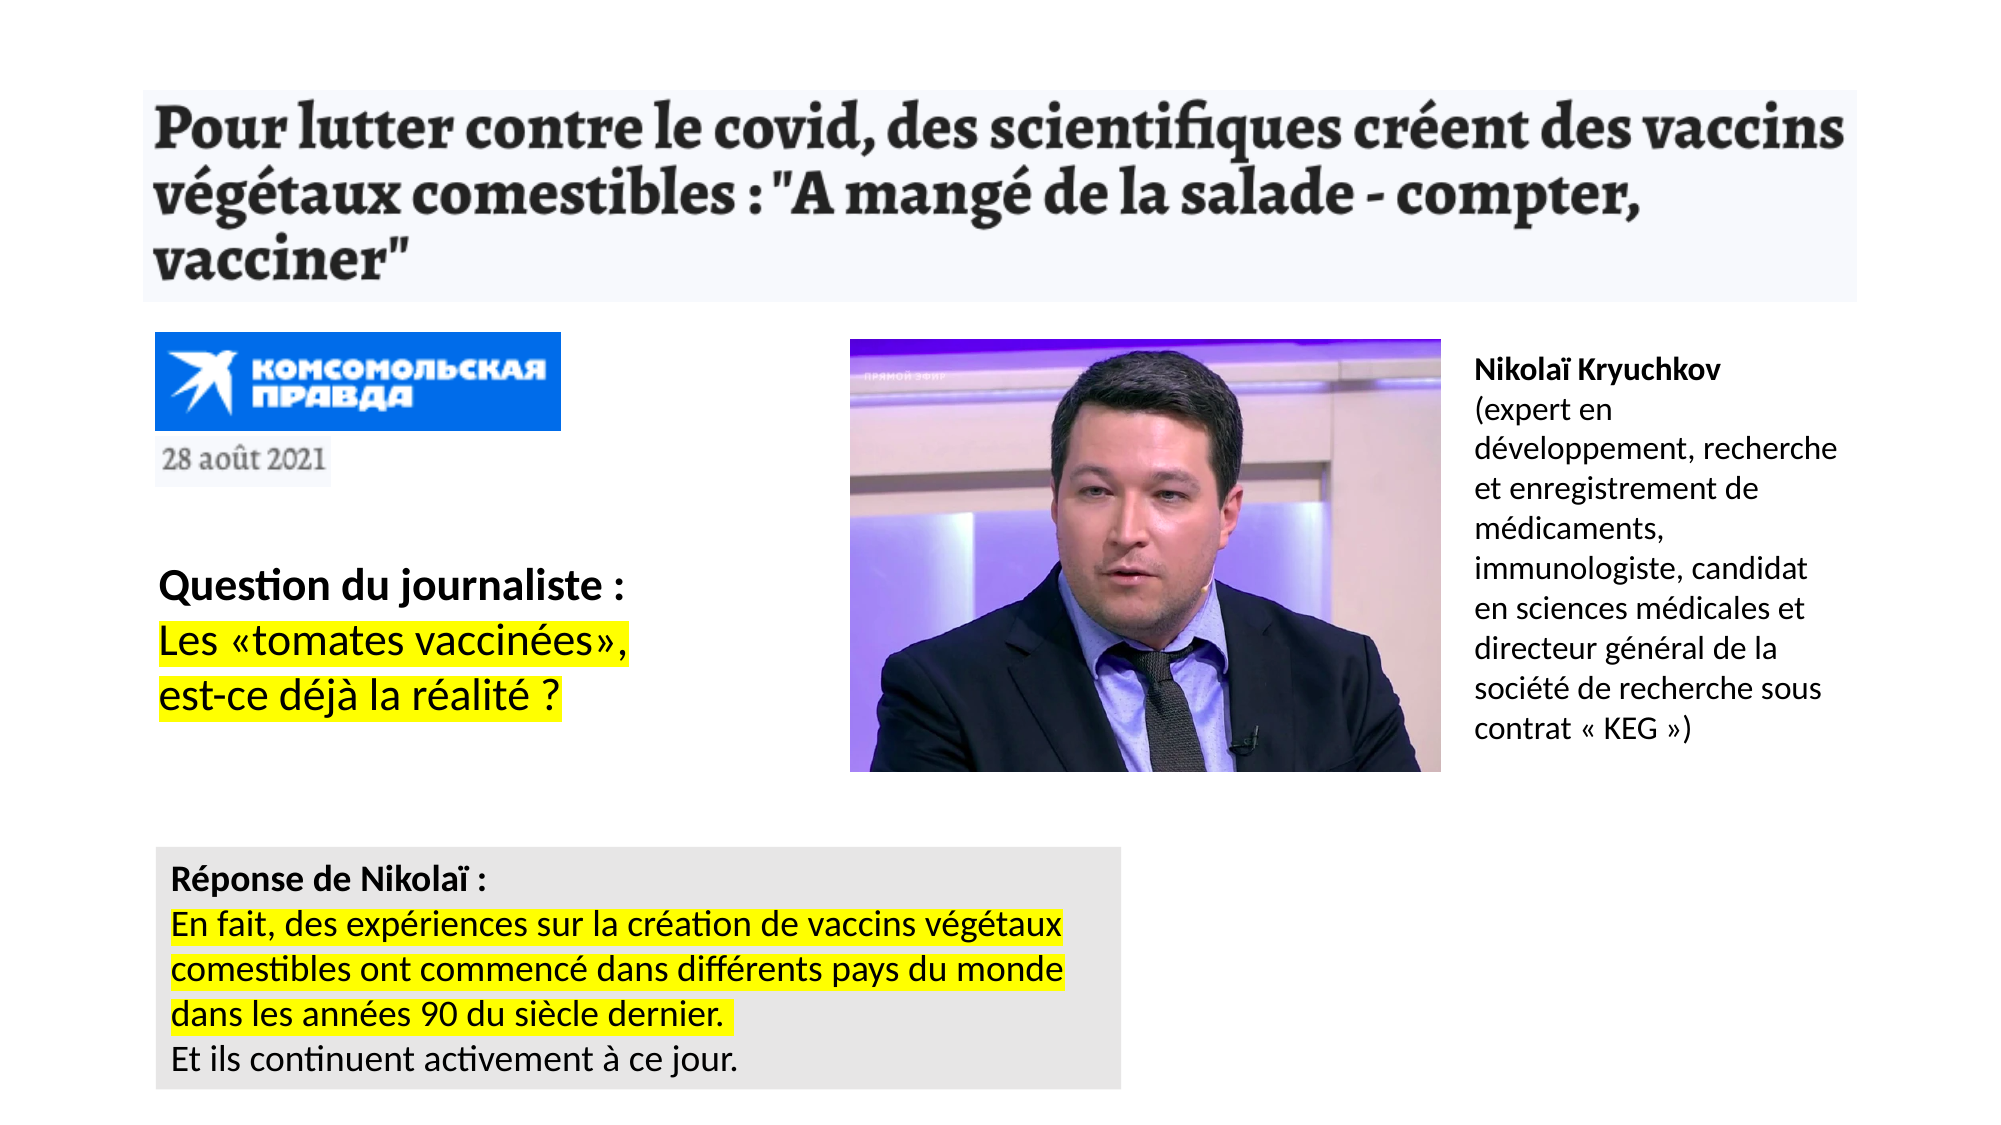

Nikolaï Kryuchkov
(expert en développement, recherche et enregistrement de médicaments, immunologiste, candidat en sciences médicales et directeur général de la société de recherche sous contrat « KEG »)
Question du journaliste :
Les «tomates vaccinées», est-ce déjà la réalité ?
Réponse de Nikolaï :
En fait, des expériences sur la création de vaccins végétaux comestibles ont commencé dans différents pays du monde dans les années 90 du siècle dernier.
Et ils continuent activement à ce jour.